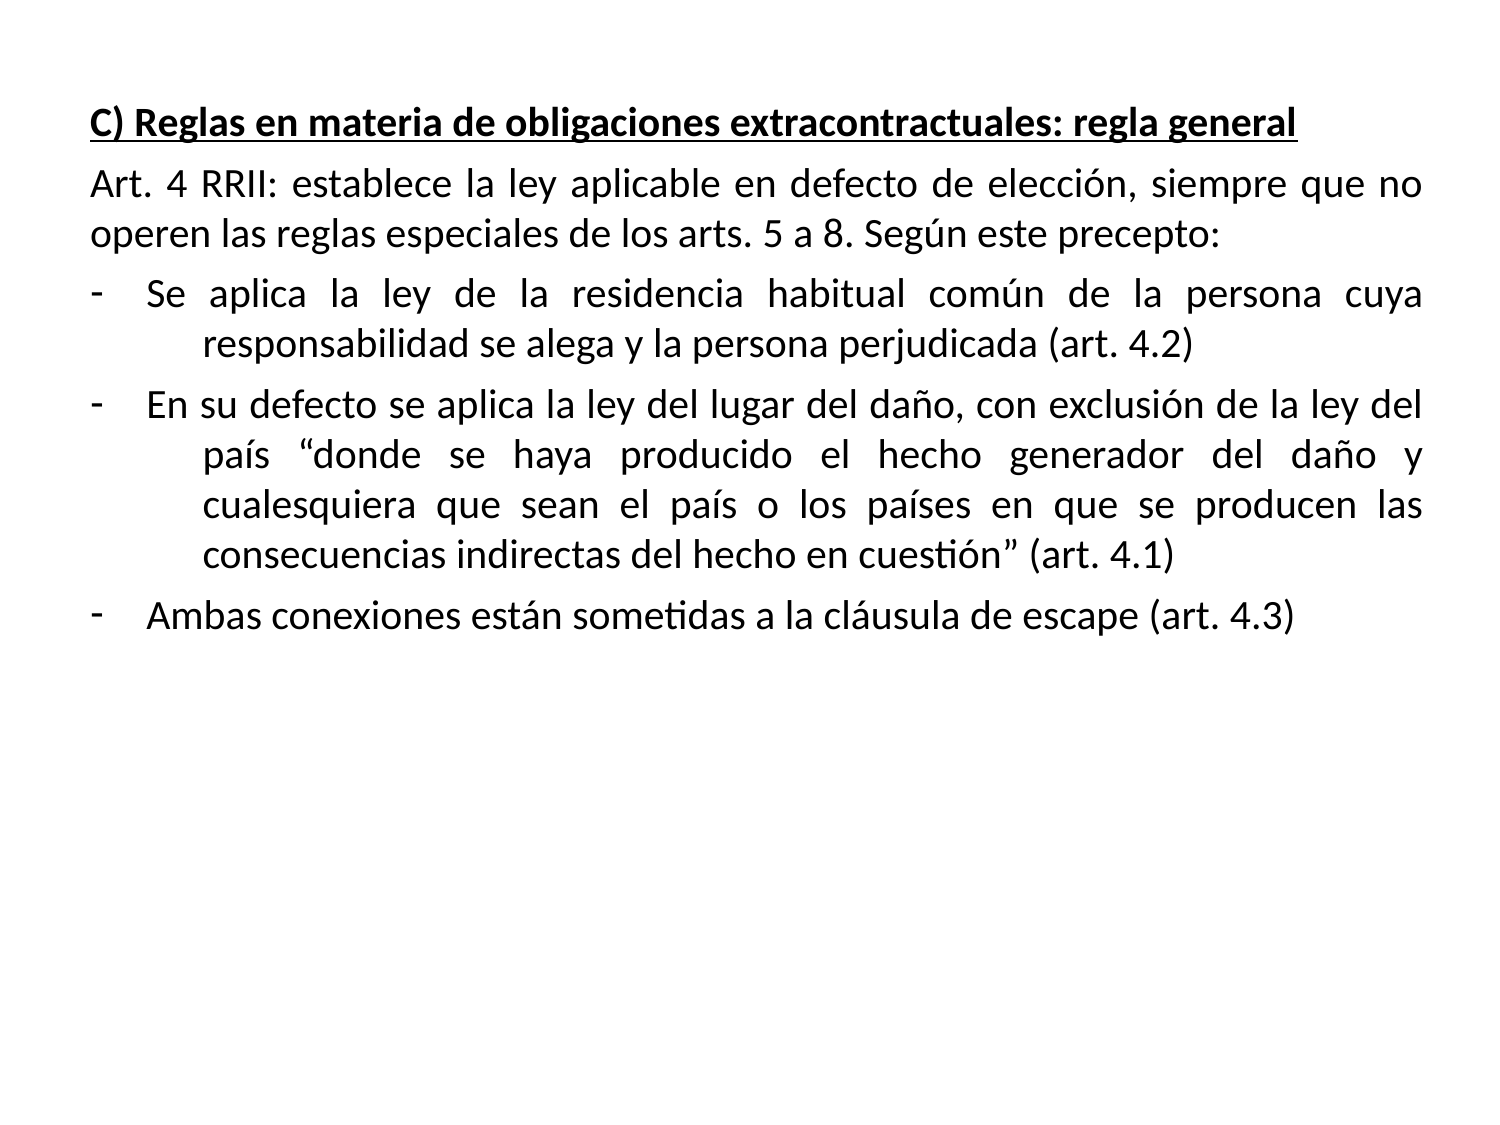

# C) Reglas en materia de obligaciones extracontractuales: regla general
Art. 4 RRII: establece la ley aplicable en defecto de elección, siempre que no operen las reglas especiales de los arts. 5 a 8. Según este precepto:
Se aplica la ley de la residencia habitual común de la persona cuya responsabilidad se alega y la persona perjudicada (art. 4.2)
En su defecto se aplica la ley del lugar del daño, con exclusión de la ley del país “donde se haya producido el hecho generador del daño y cualesquiera que sean el país o los países en que se producen las consecuencias indirectas del hecho en cuestión” (art. 4.1)
Ambas conexiones están sometidas a la cláusula de escape (art. 4.3)